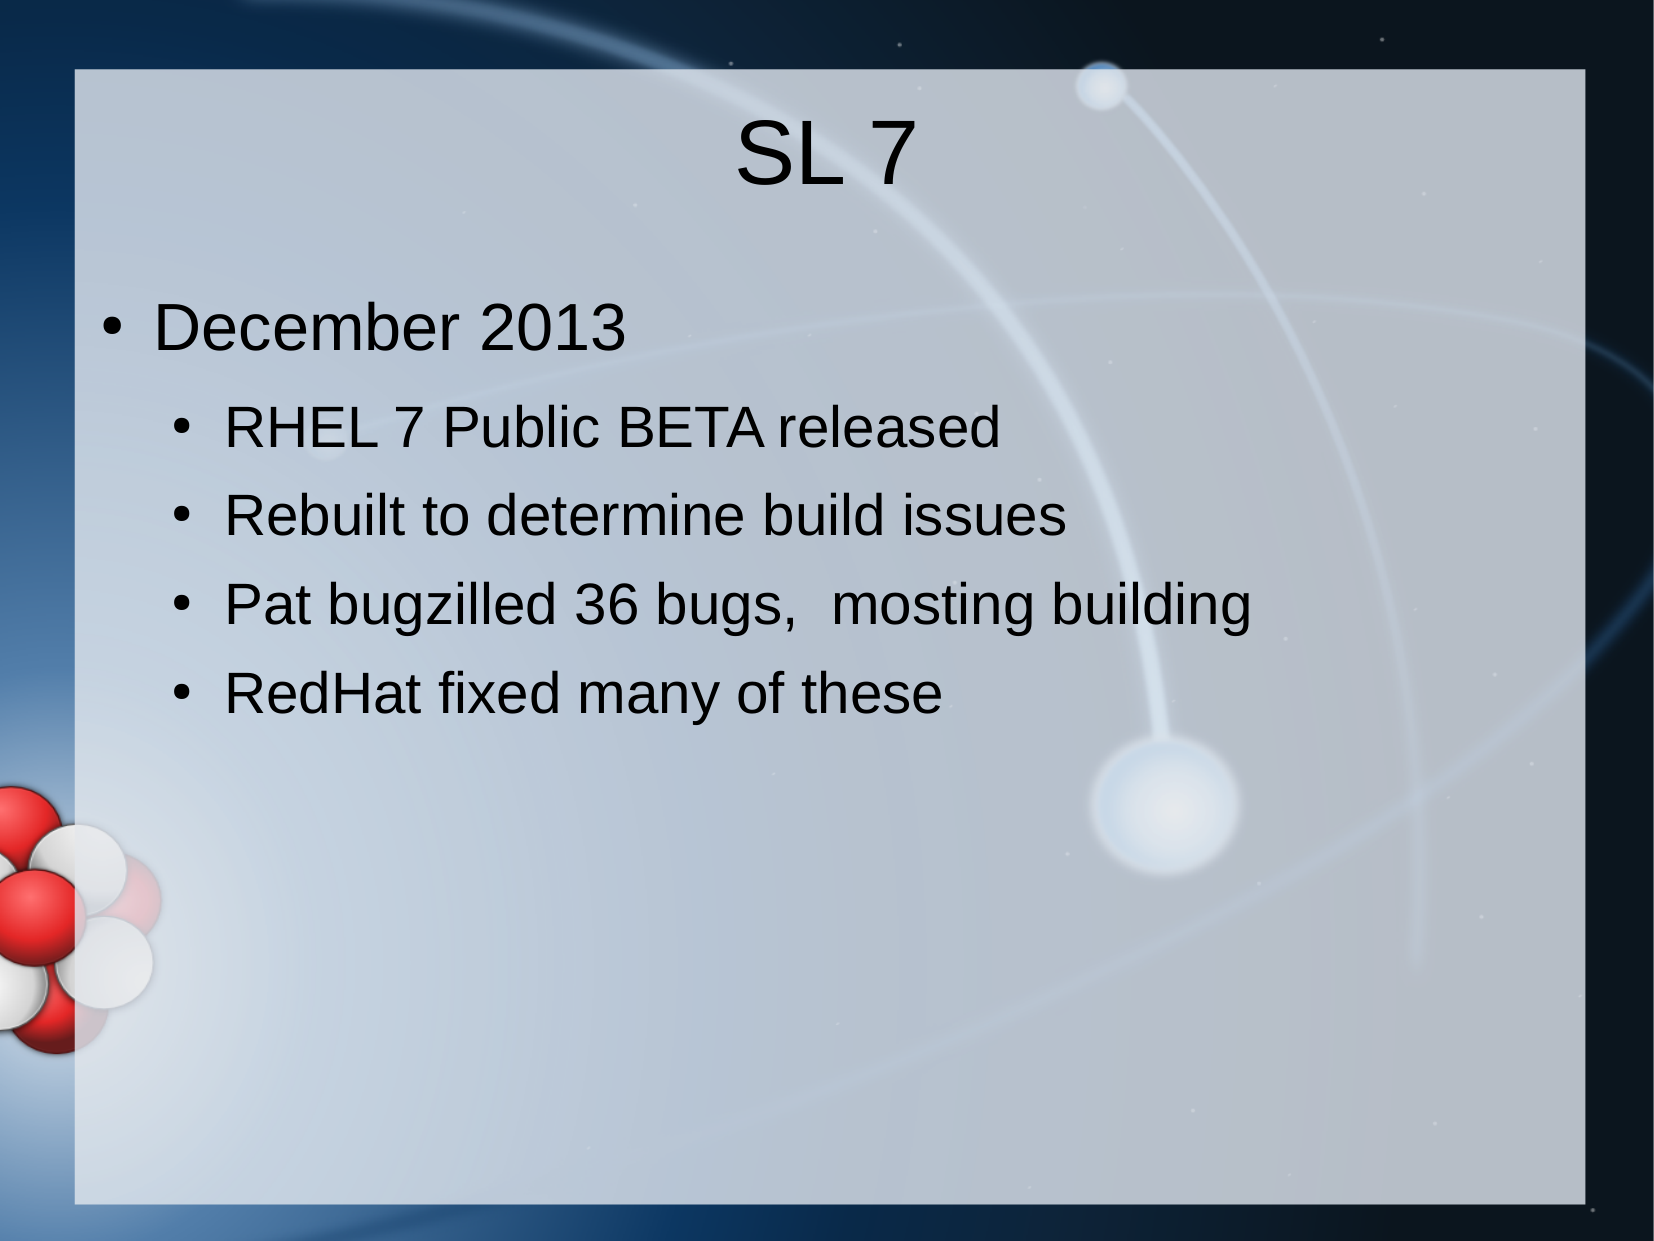

# SL 7
December 2013
RHEL 7 Public BETA released
Rebuilt to determine build issues
Pat bugzilled 36 bugs, mosting building
RedHat fixed many of these